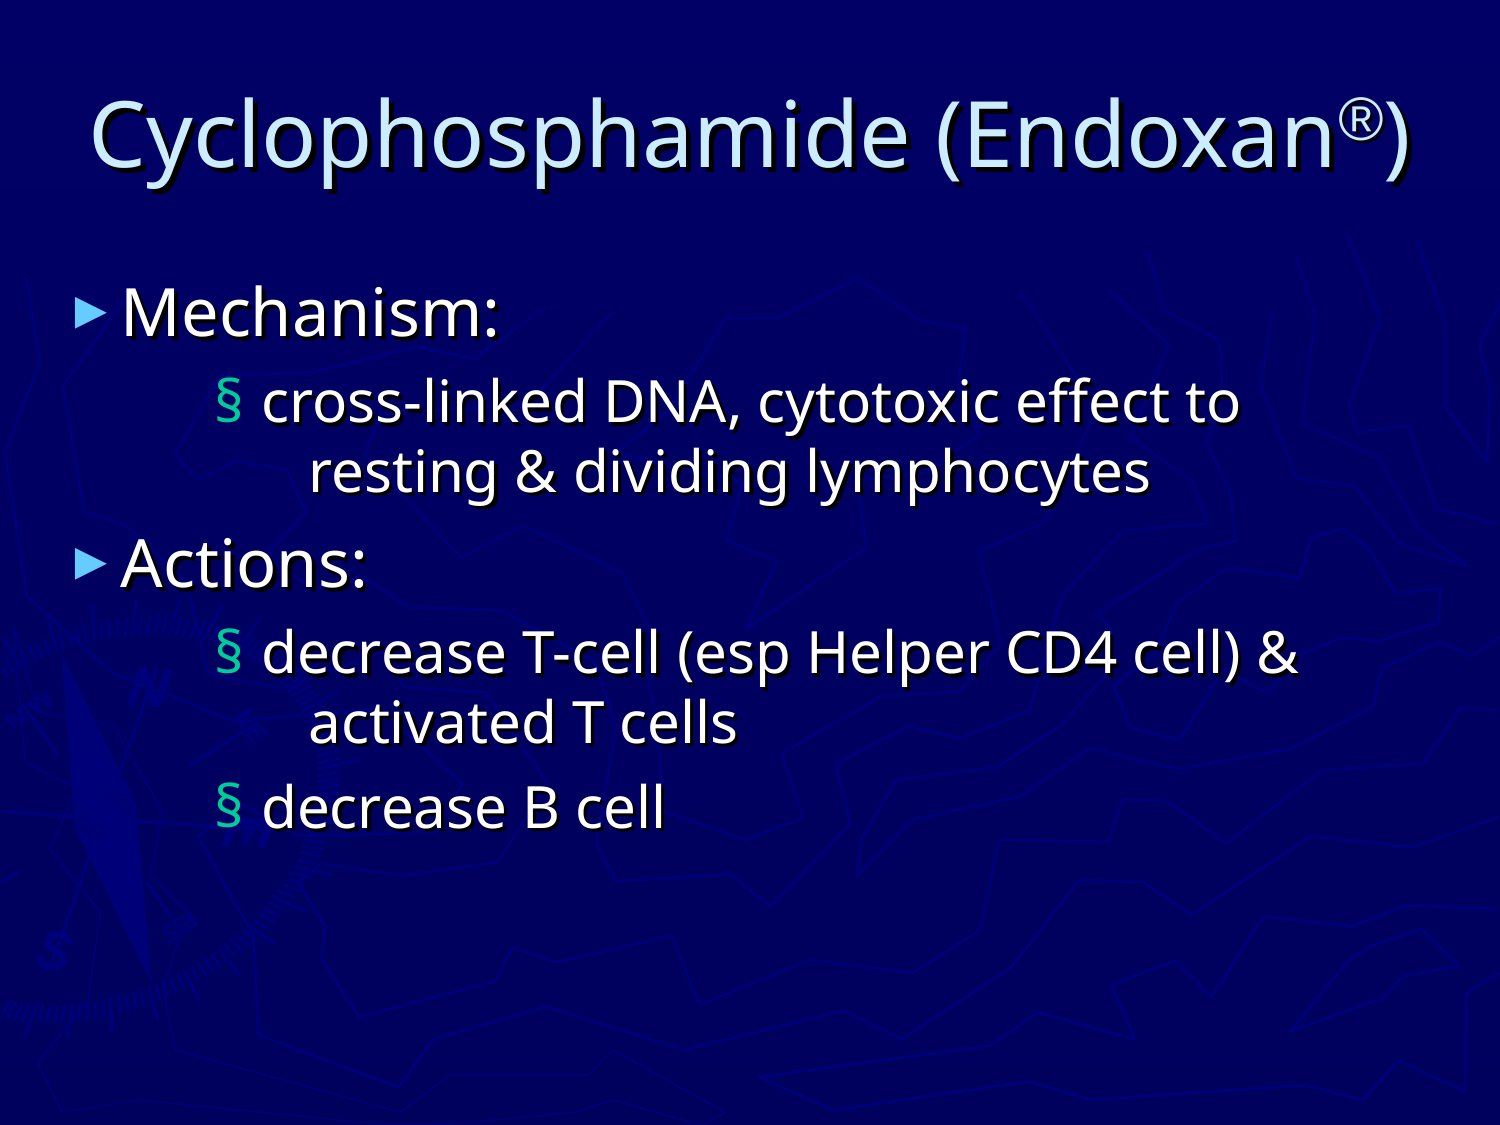

# Cyclophosphamide (Endoxan®)
Mechanism:
cross-linked DNA, cytotoxic effect to resting & dividing lymphocytes
Actions:
decrease T-cell (esp Helper CD4 cell) & activated T cells
decrease B cell